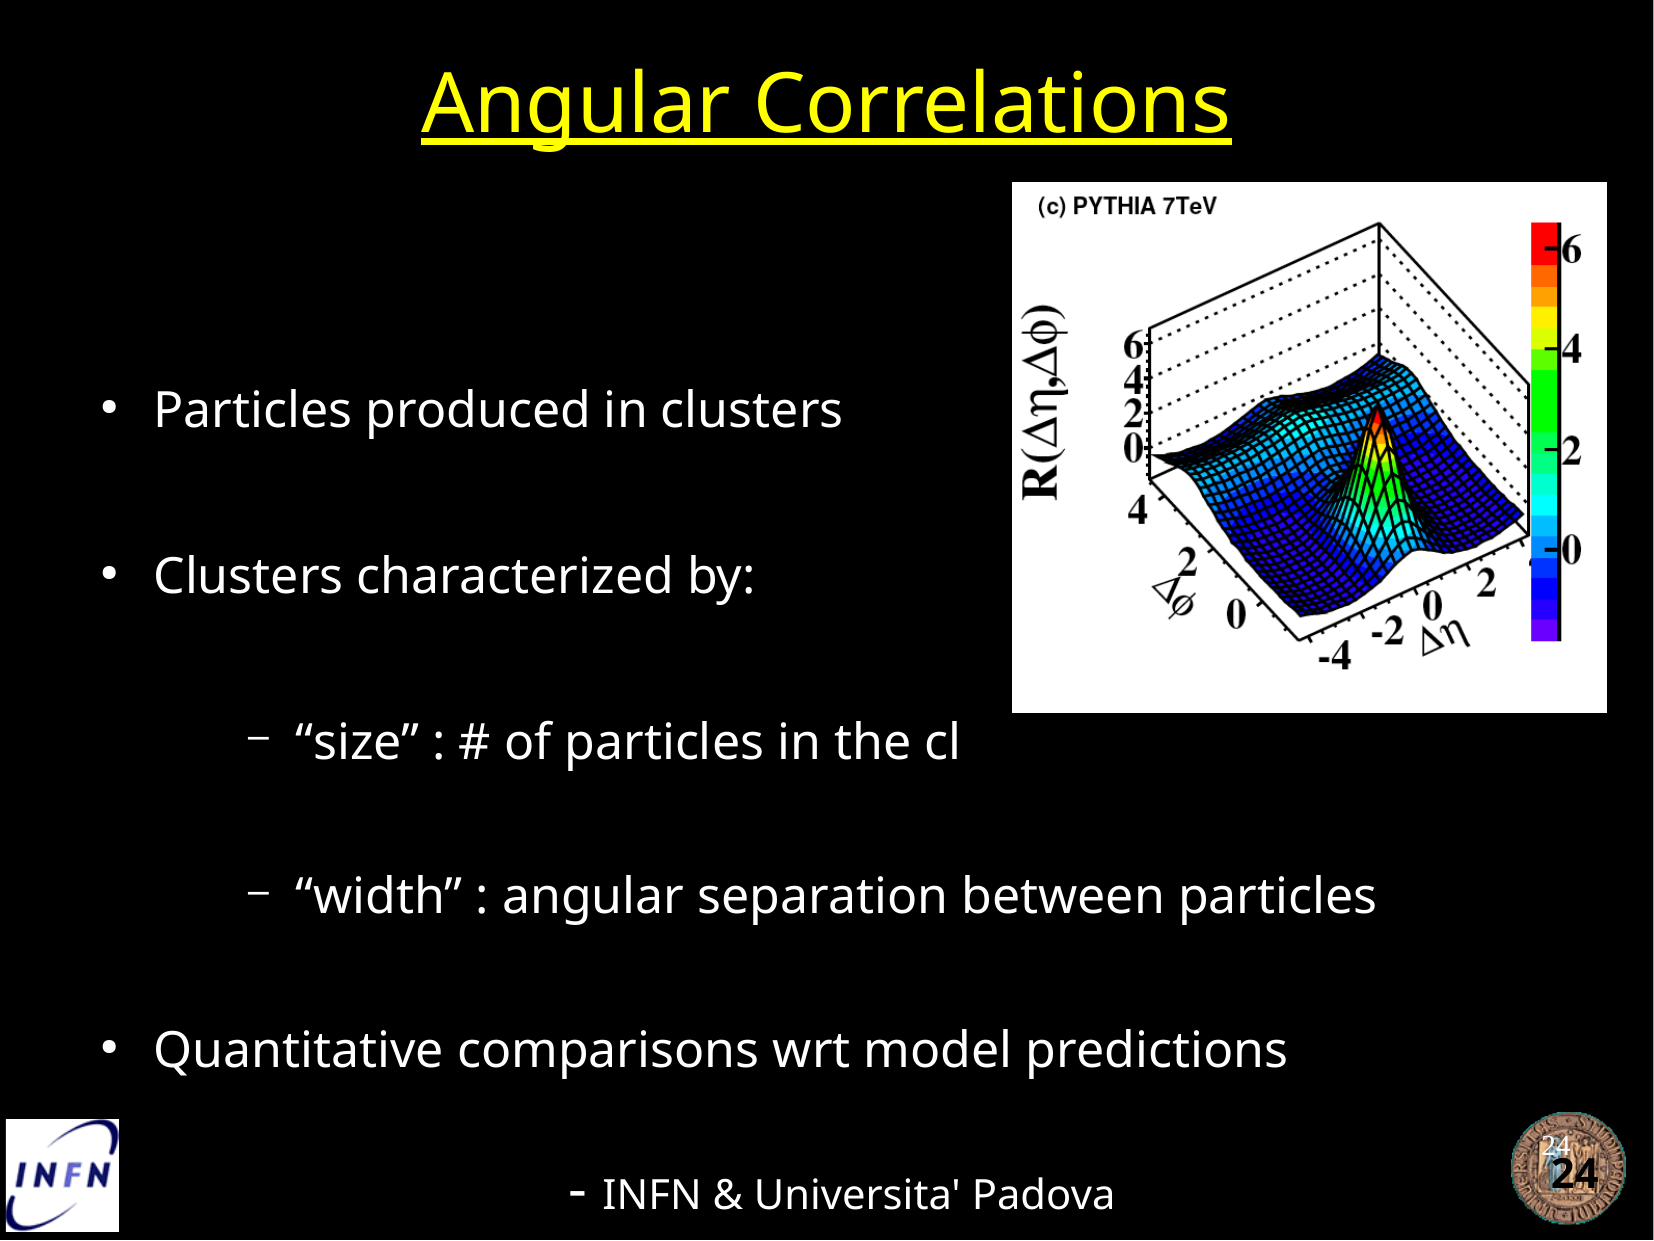

# Angular Correlations
Particles produced in clusters
Clusters characterized by:
“size” : # of particles in the cluster
“width” : angular separation between particles
Quantitative comparisons wrt model predictions
24